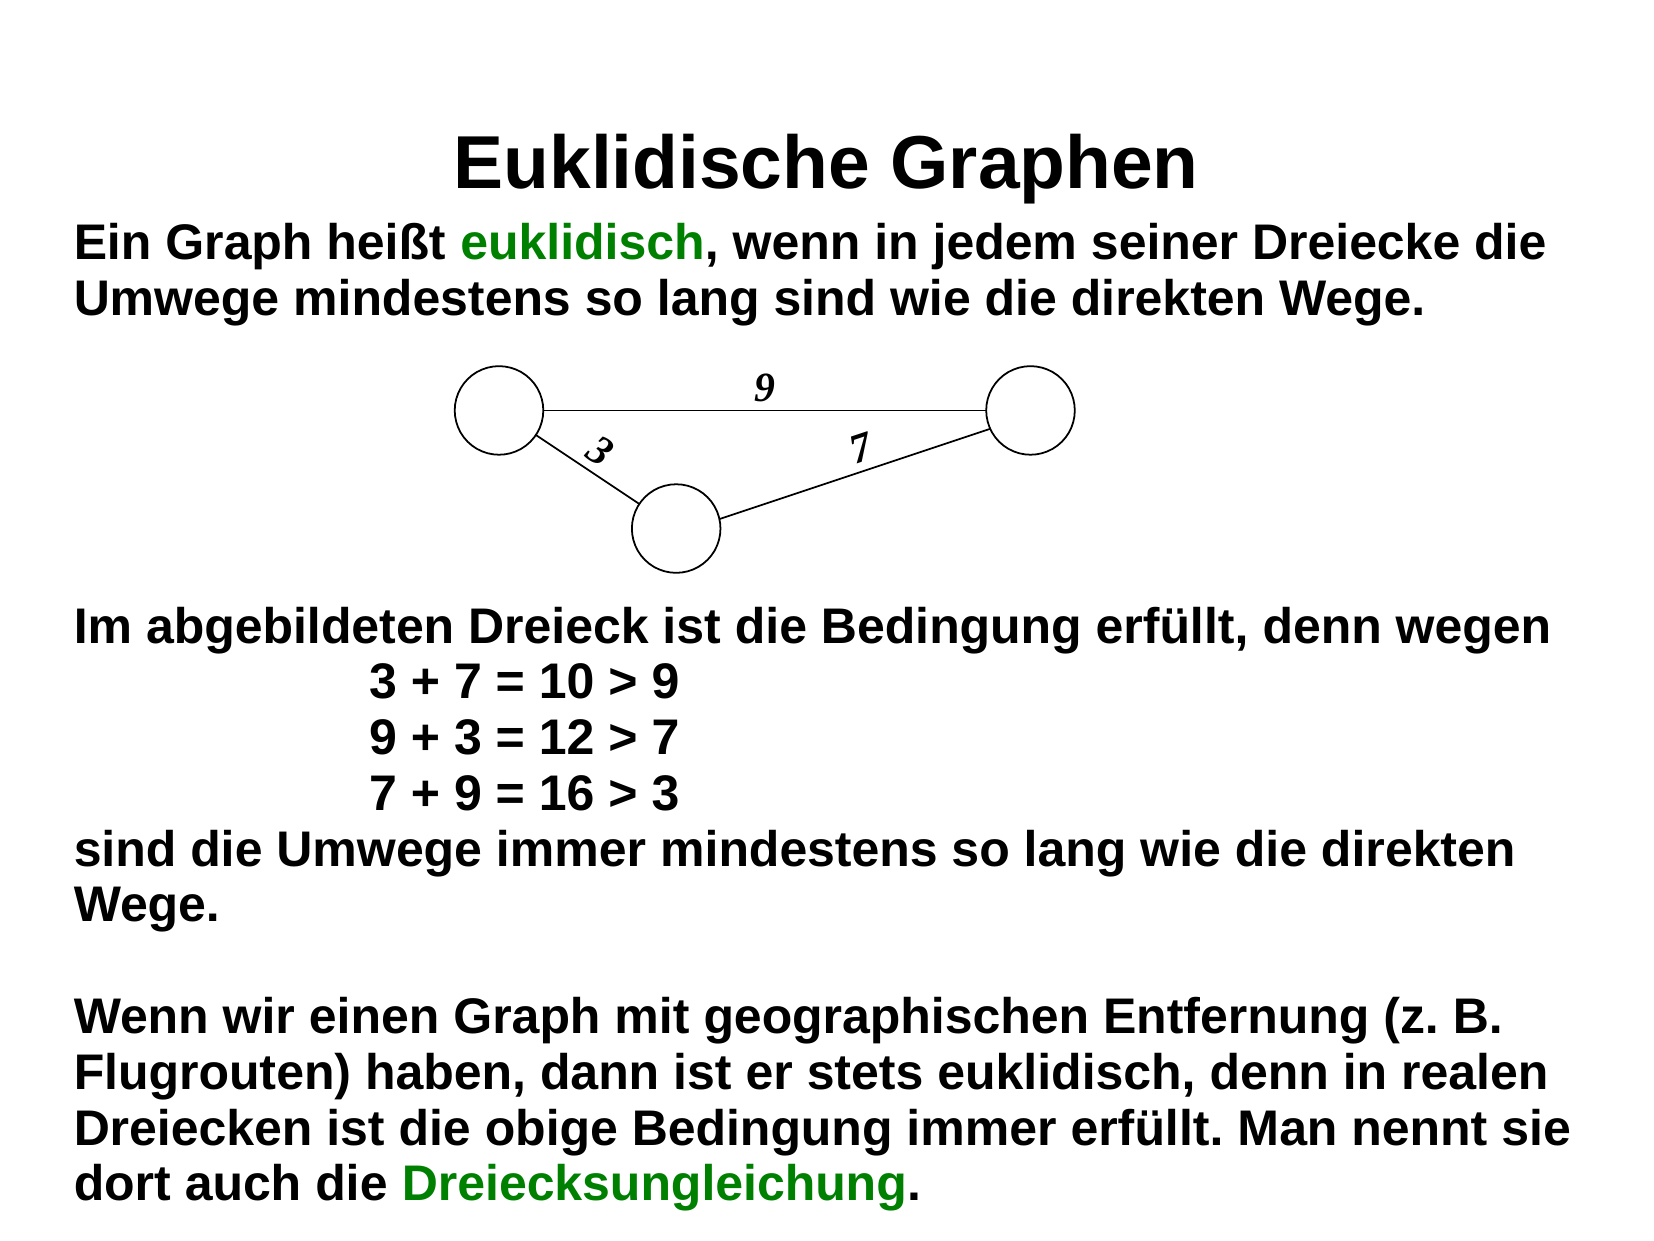

# Euklidische Graphen
Ein Graph heißt euklidisch, wenn in jedem seiner Dreiecke die Umwege mindestens so lang sind wie die direkten Wege.
3
9
7
Im abgebildeten Dreieck ist die Bedingung erfüllt, denn wegen
3 + 7 = 10 > 9
9 + 3 = 12 > 7
7 + 9 = 16 > 3
sind die Umwege immer mindestens so lang wie die direkten Wege.
Wenn wir einen Graph mit geographischen Entfernung (z. B. Flugrouten) haben, dann ist er stets euklidisch, denn in realen Dreiecken ist die obige Bedingung immer erfüllt. Man nennt sie dort auch die Dreiecksungleichung.